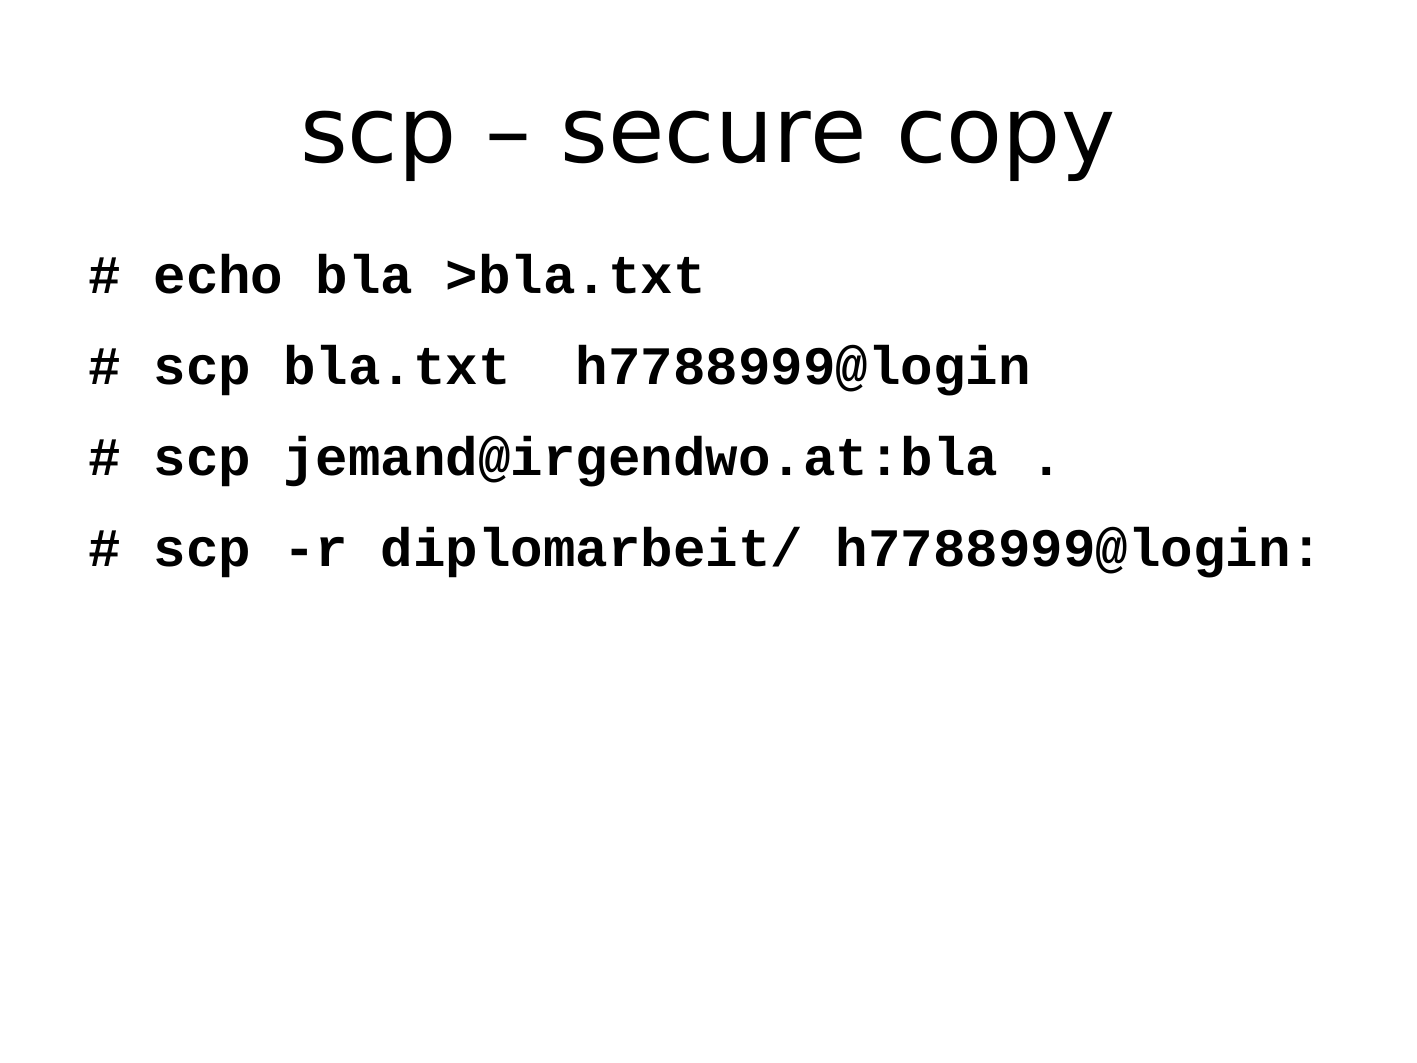

# scp – secure copy
# echo bla >bla.txt
# scp bla.txt h7788999@login
# scp jemand@irgendwo.at:bla .
# scp -r diplomarbeit/ h7788999@login: